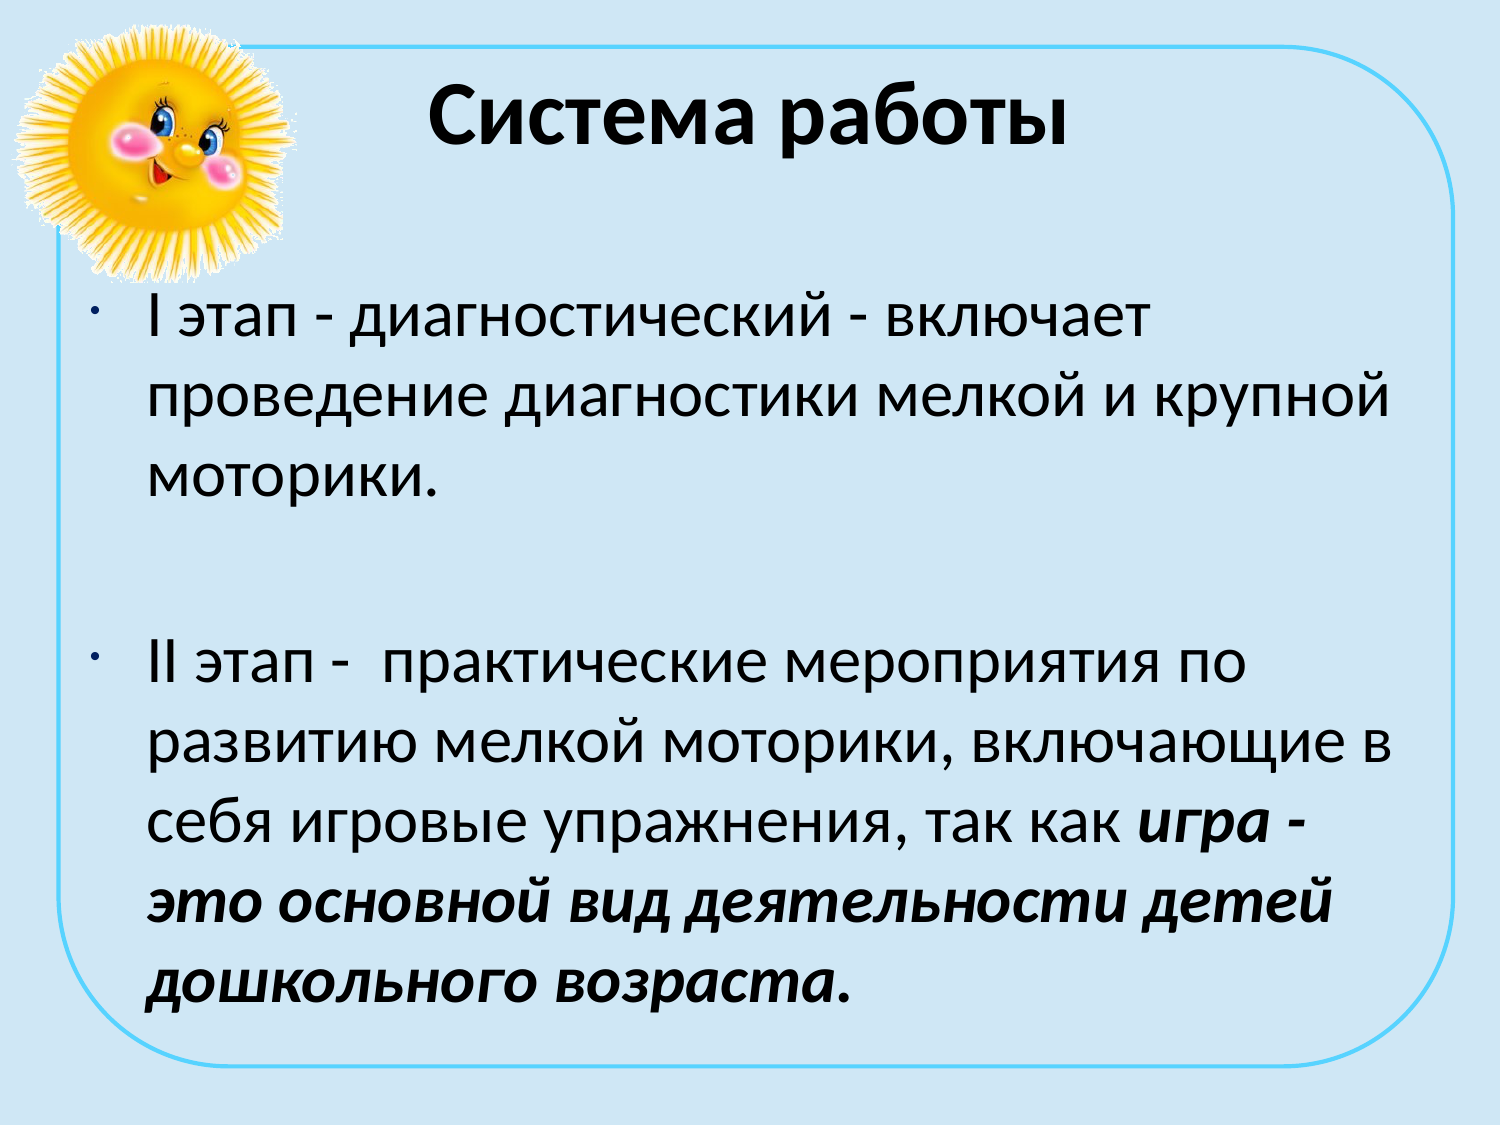

# Система работы
I этап - диагностический - включает проведение диагностики мелкой и крупной моторики.
II этап - практические мероприятия по развитию мелкой моторики, включающие в себя игровые упражнения, так как игра - это основной вид деятельности детей дошкольного возраста.
III этап - анализ проведенной работы диагностический или практический.